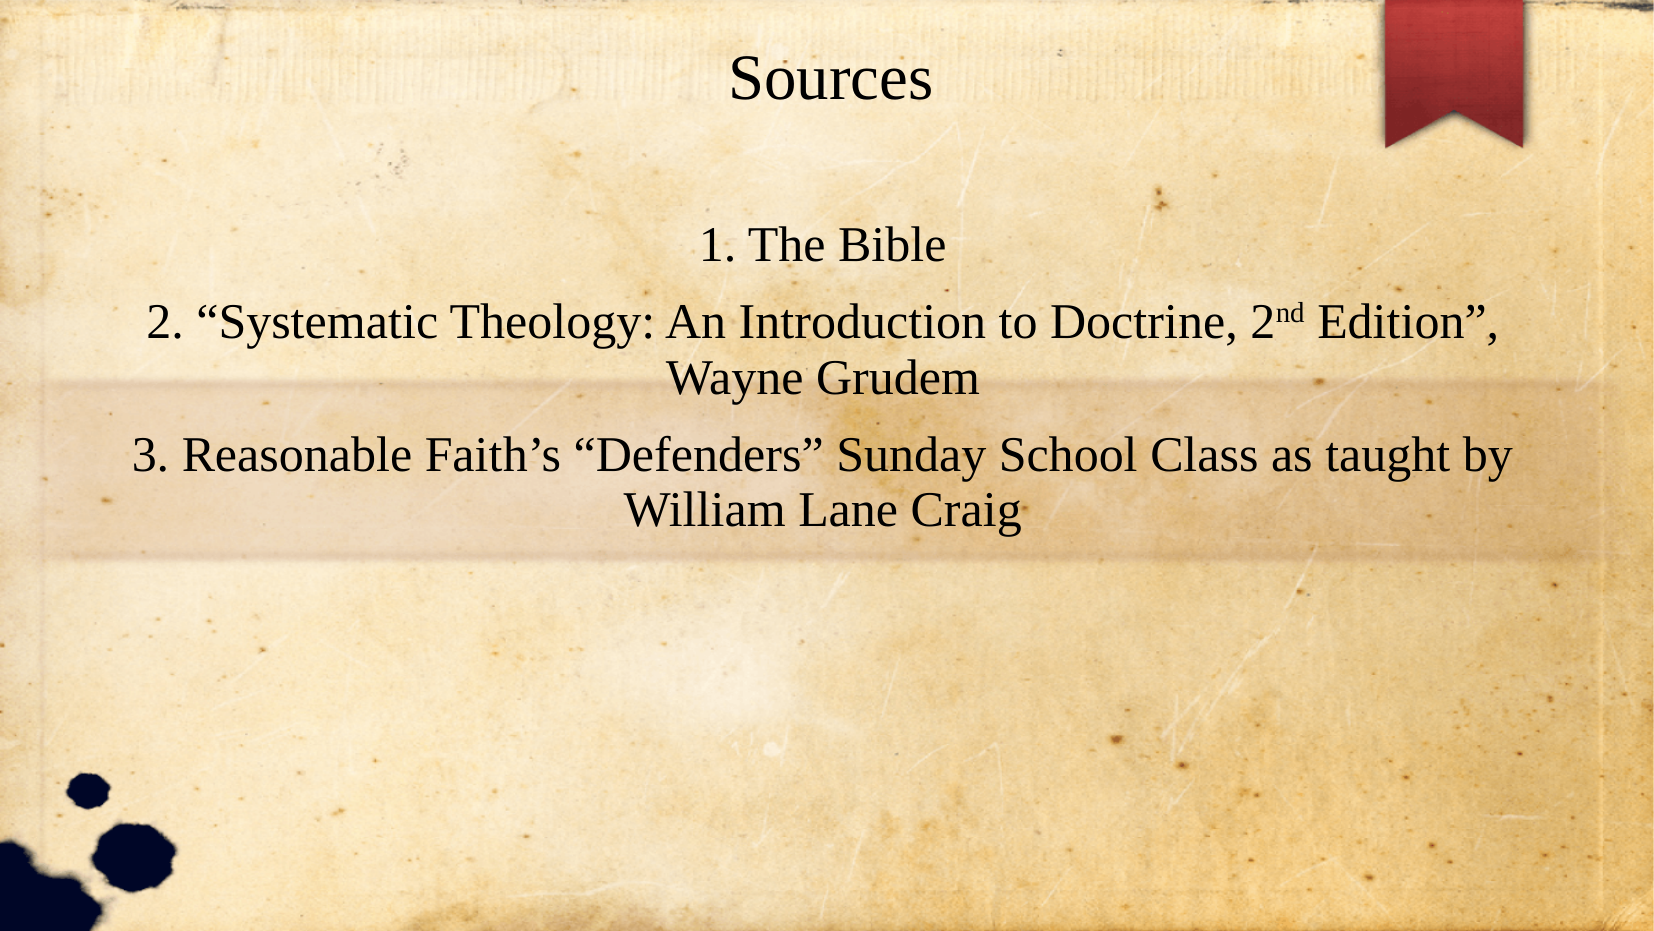

# Sources
1. The Bible
2. “Systematic Theology: An Introduction to Doctrine, 2nd Edition”, Wayne Grudem
3. Reasonable Faith’s “Defenders” Sunday School Class as taught by William Lane Craig